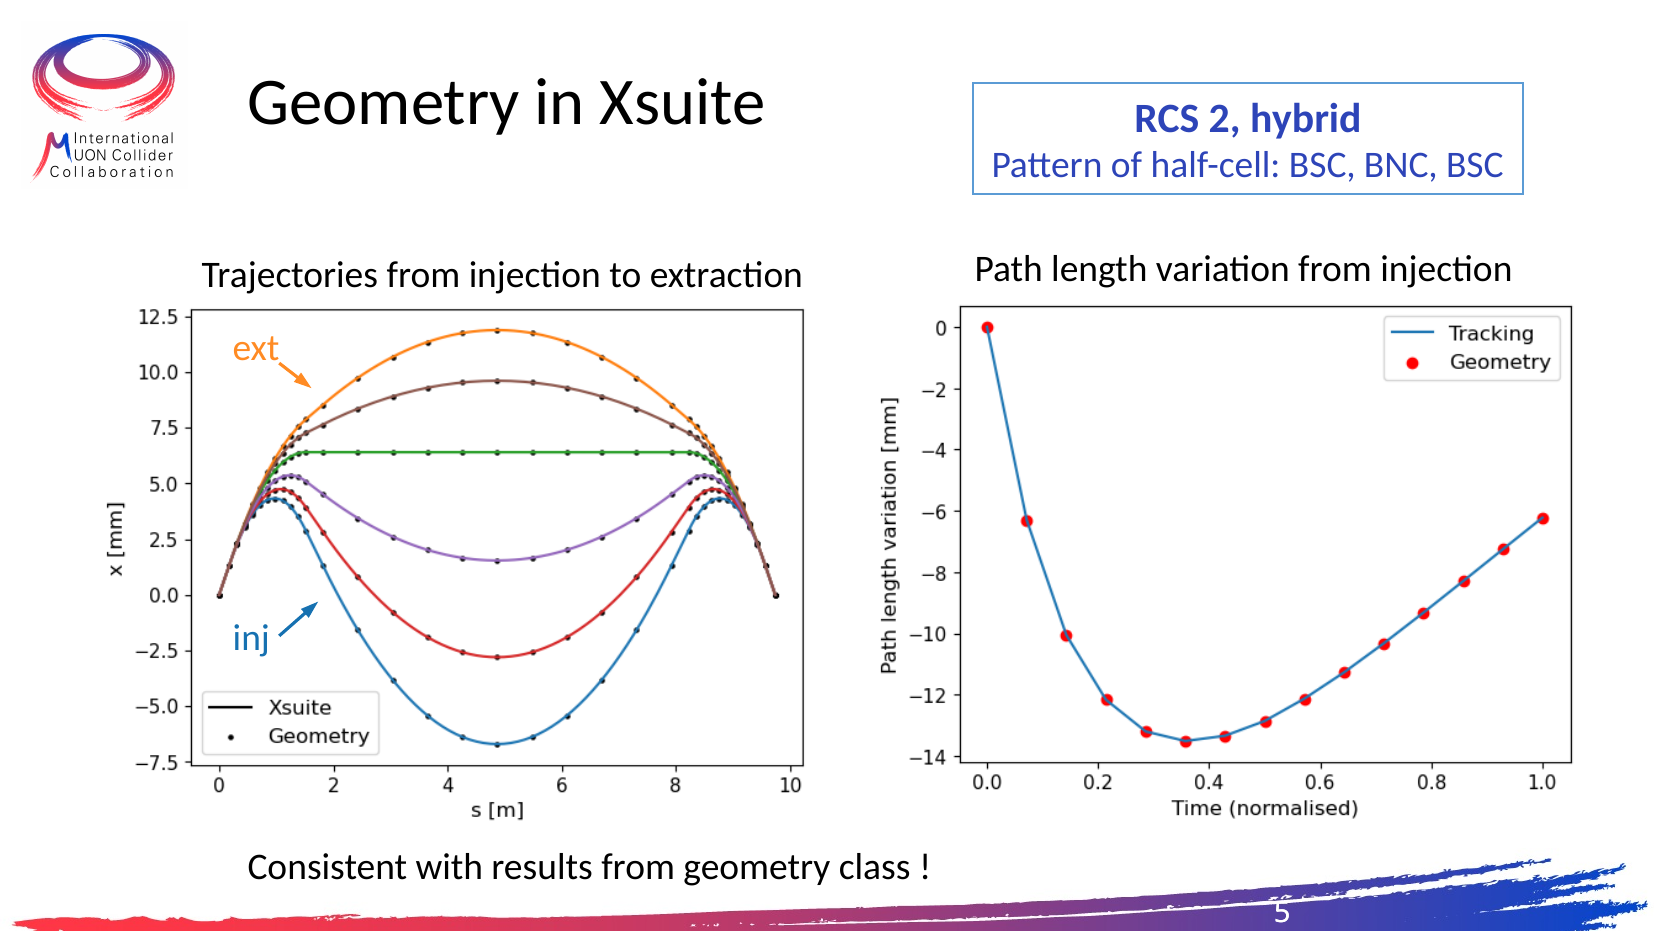

Geometry in Xsuite
RCS 2, hybrid
Pattern of half-cell: BSC, BNC, BSC
Path length variation from injection
Trajectories from injection to extraction
ext
inj
Consistent with results from geometry class !
1
1